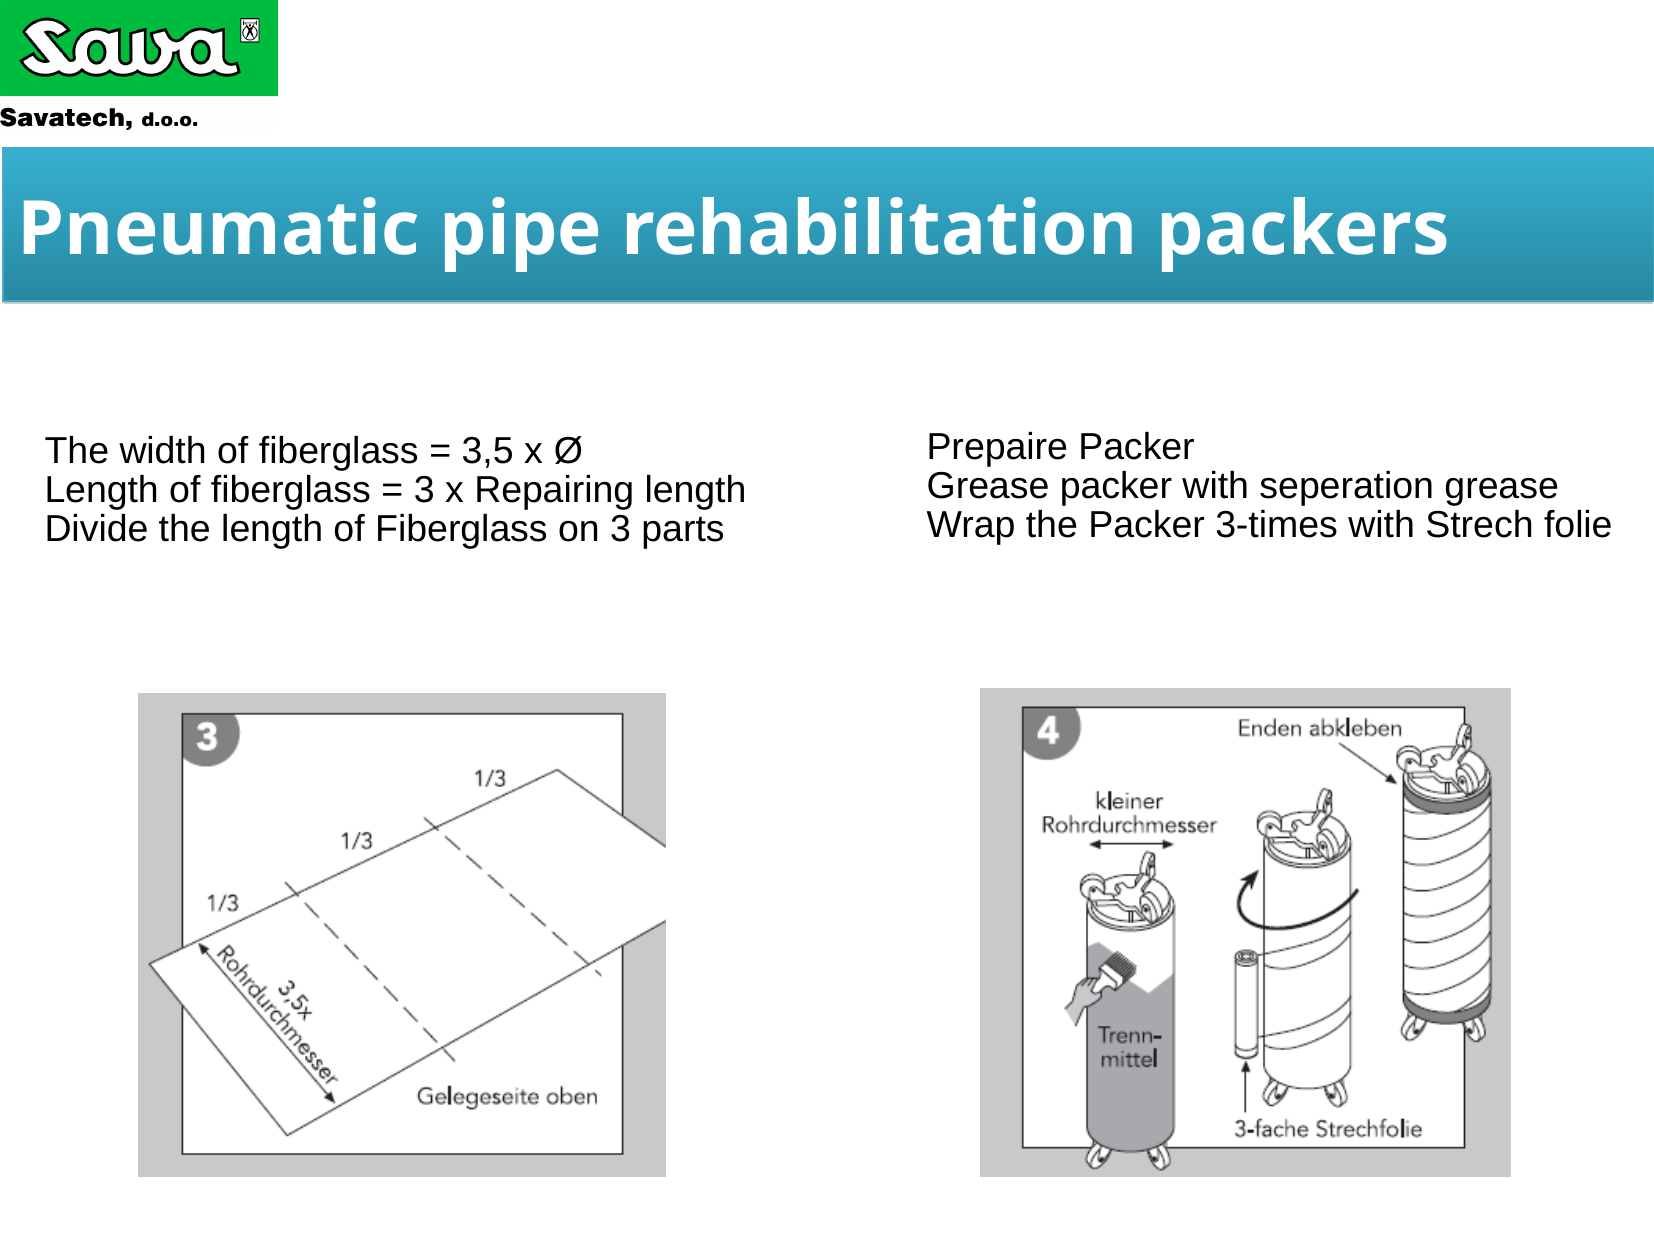

Pneumatic pipe rehabilitation packers
The width of fiberglass = 3,5 x Ø
Length of fiberglass = 3 x Repairing length
Divide the length of Fiberglass on 3 parts
Prepaire Packer
Grease packer with seperation grease
Wrap the Packer 3-times with Strech folie